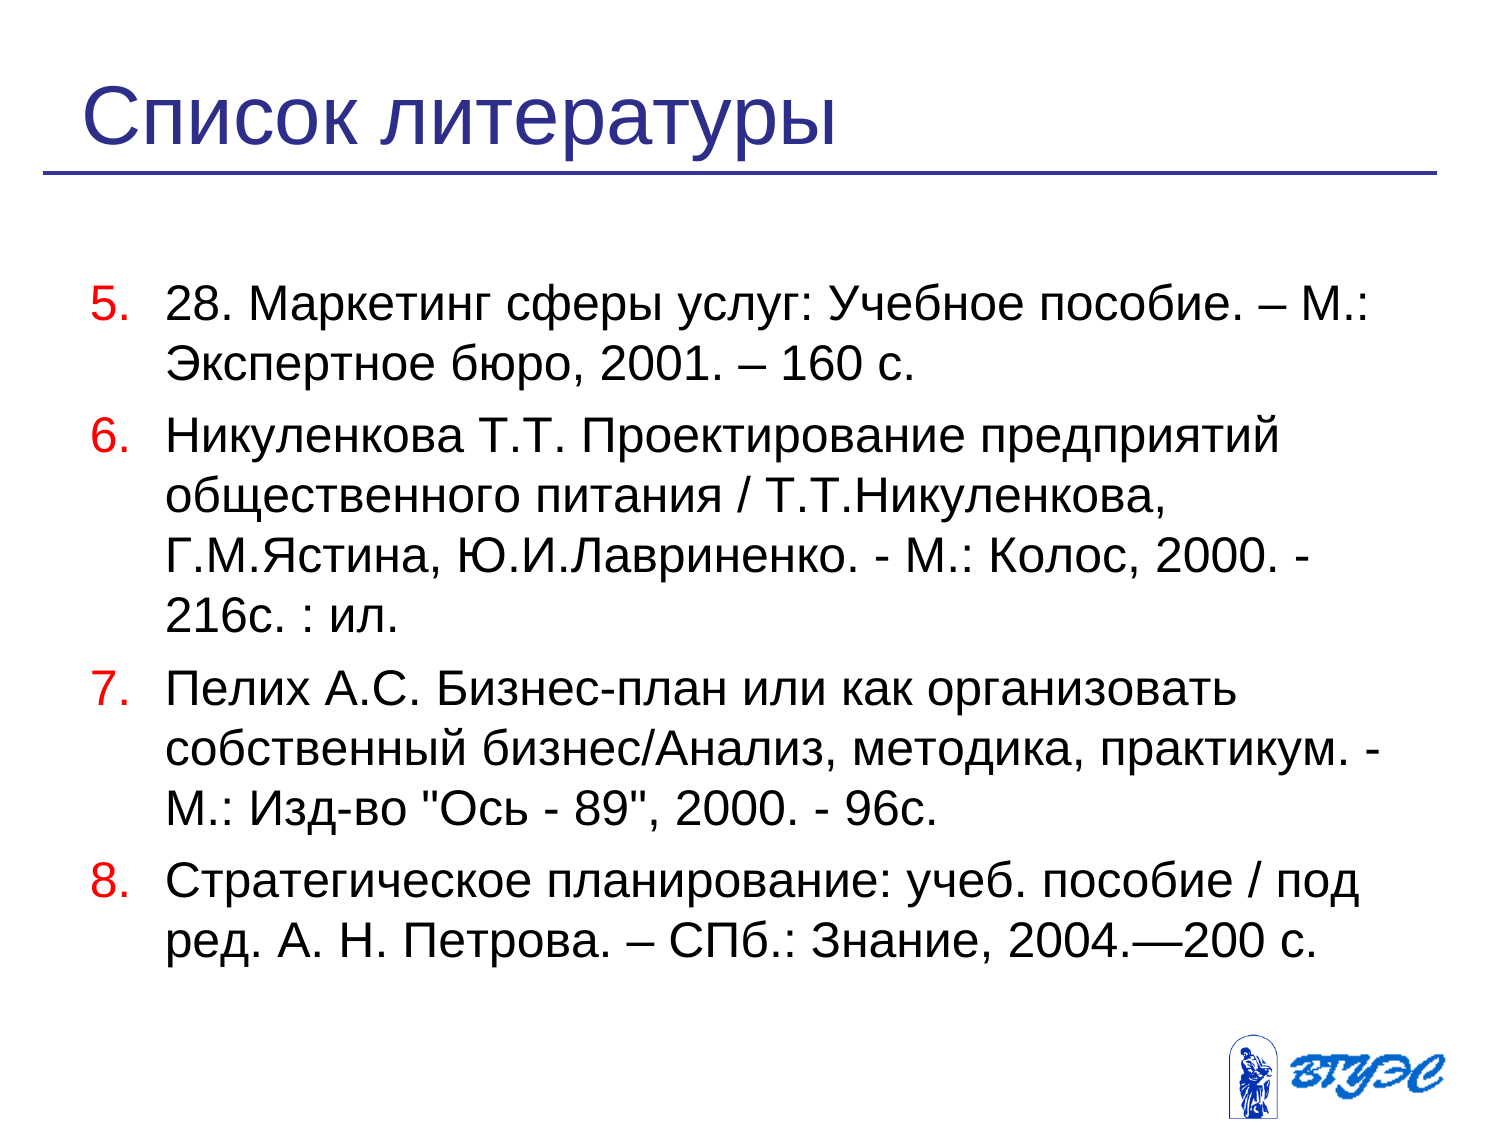

Список литературы
# 28. Маркетинг сферы услуг: Учебное пособие. – М.: Экспертное бюро, 2001. – 160 с.
Никуленкова Т.Т. Проектирование предприятий общественного питания / Т.Т.Никуленкова, Г.М.Ястина, Ю.И.Лавриненко. - М.: Колос, 2000. - 216с. : ил.
Пелих А.С. Бизнес-план или как организовать собственный бизнес/Анализ, методика, практикум. - М.: Изд-во "Ось - 89", 2000. - 96с.
Стратегическое планирование: учеб. пособие / под ред. А. Н. Петрова. – СПб.: Знание, 2004.—200 с.